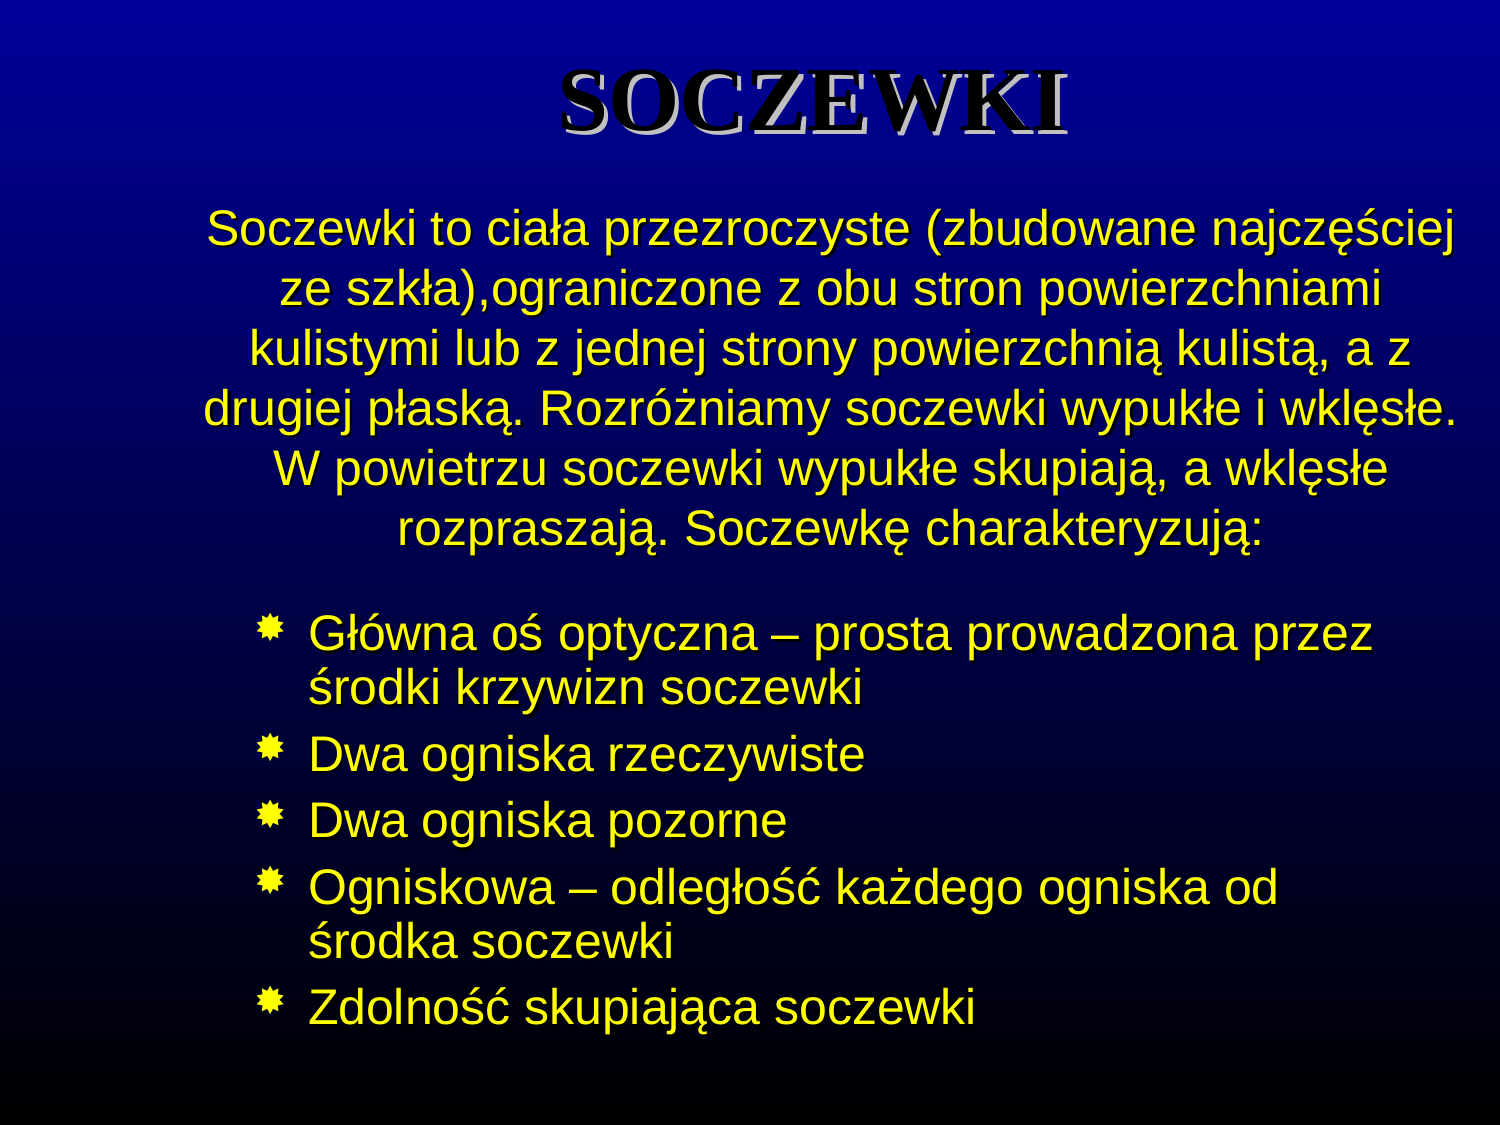

SOCZEWKI
Soczewki to ciała przezroczyste (zbudowane najczęściej ze szkła),ograniczone z obu stron powierzchniami kulistymi lub z jednej strony powierzchnią kulistą, a z drugiej płaską. Rozróżniamy soczewki wypukłe i wklęsłe. W powietrzu soczewki wypukłe skupiają, a wklęsłe rozpraszają. Soczewkę charakteryzują:
Główna oś optyczna – prosta prowadzona przez środki krzywizn soczewki
Dwa ogniska rzeczywiste
Dwa ogniska pozorne
Ogniskowa – odległość każdego ogniska od środka soczewki
Zdolność skupiająca soczewki